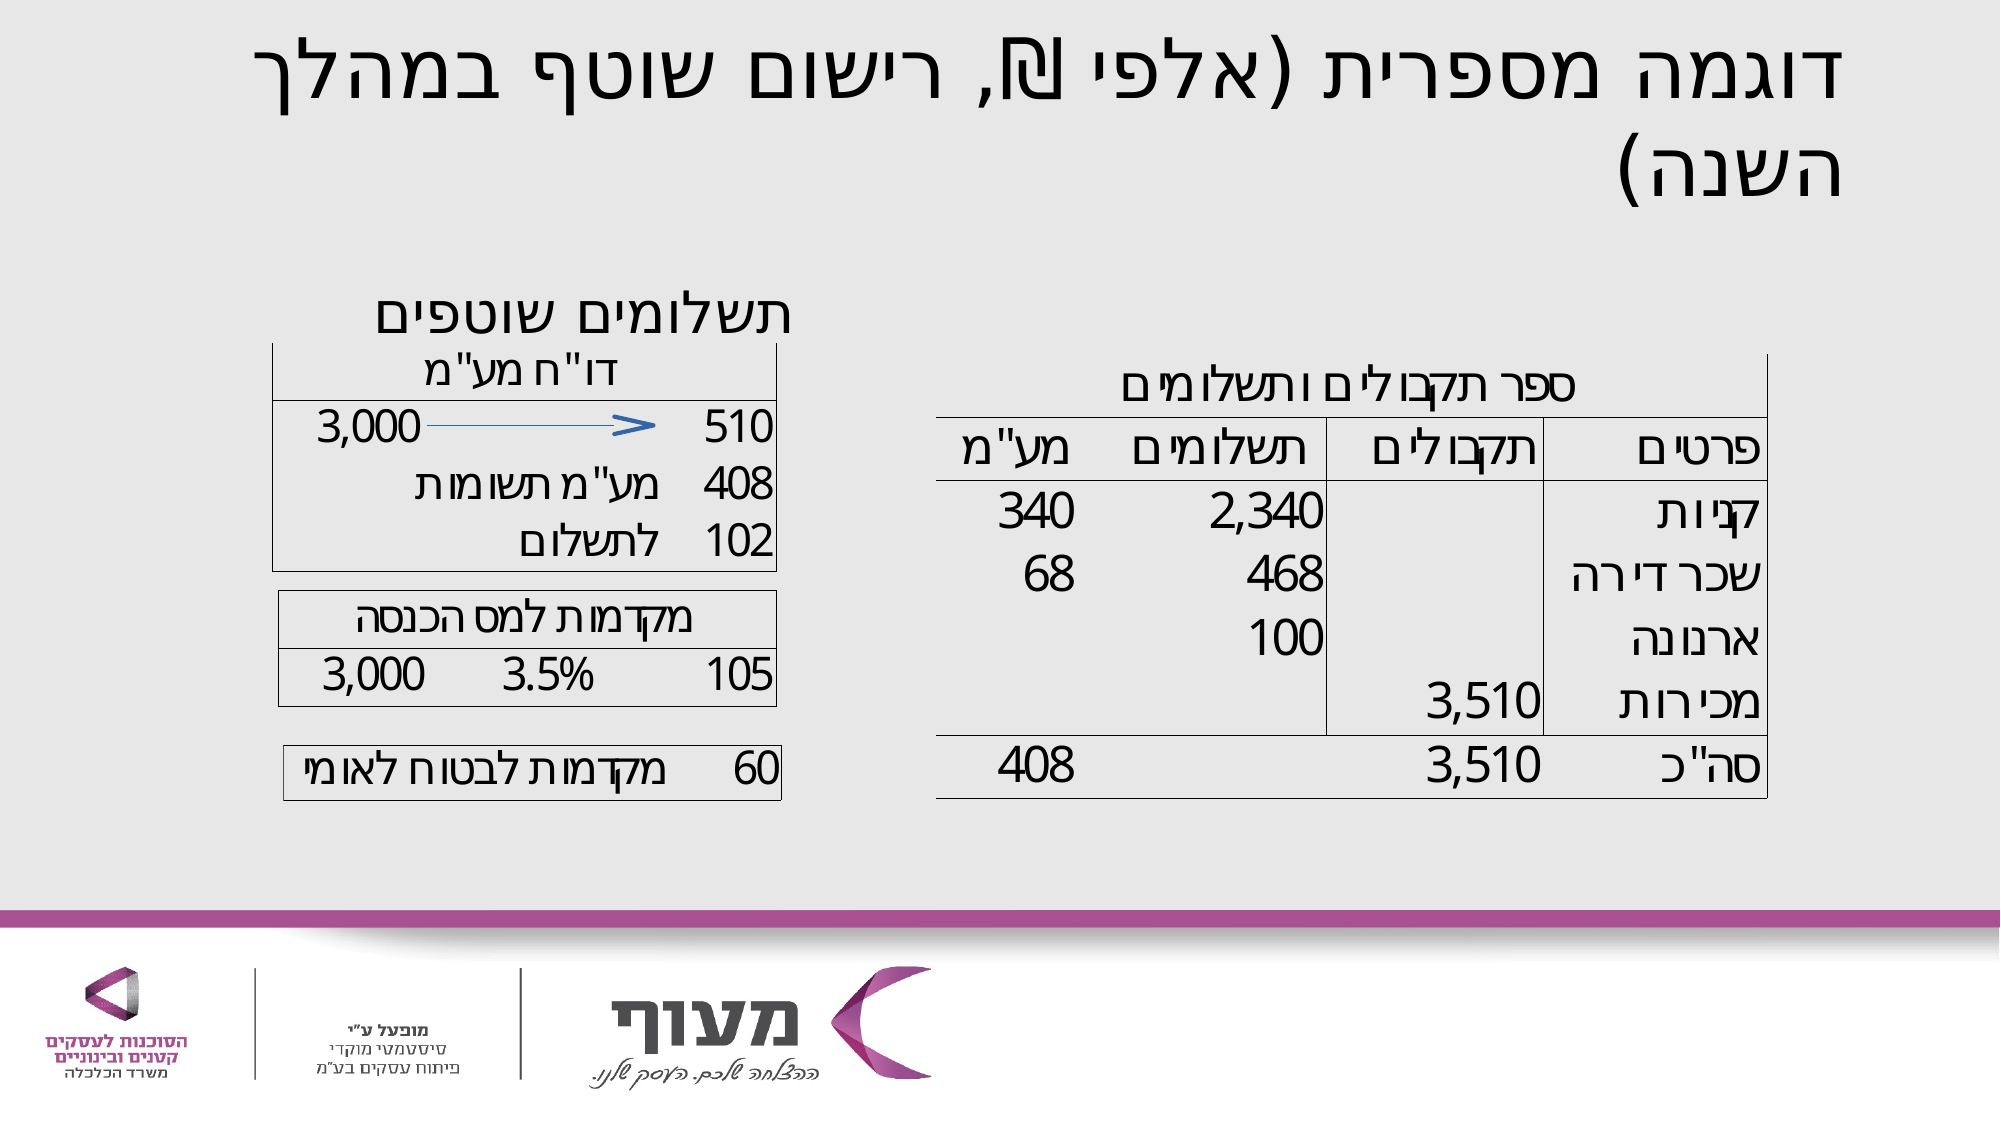

דוגמה מספרית (אלפי ₪, רישום שוטף במהלך השנה)
#
תשלומים שוטפים